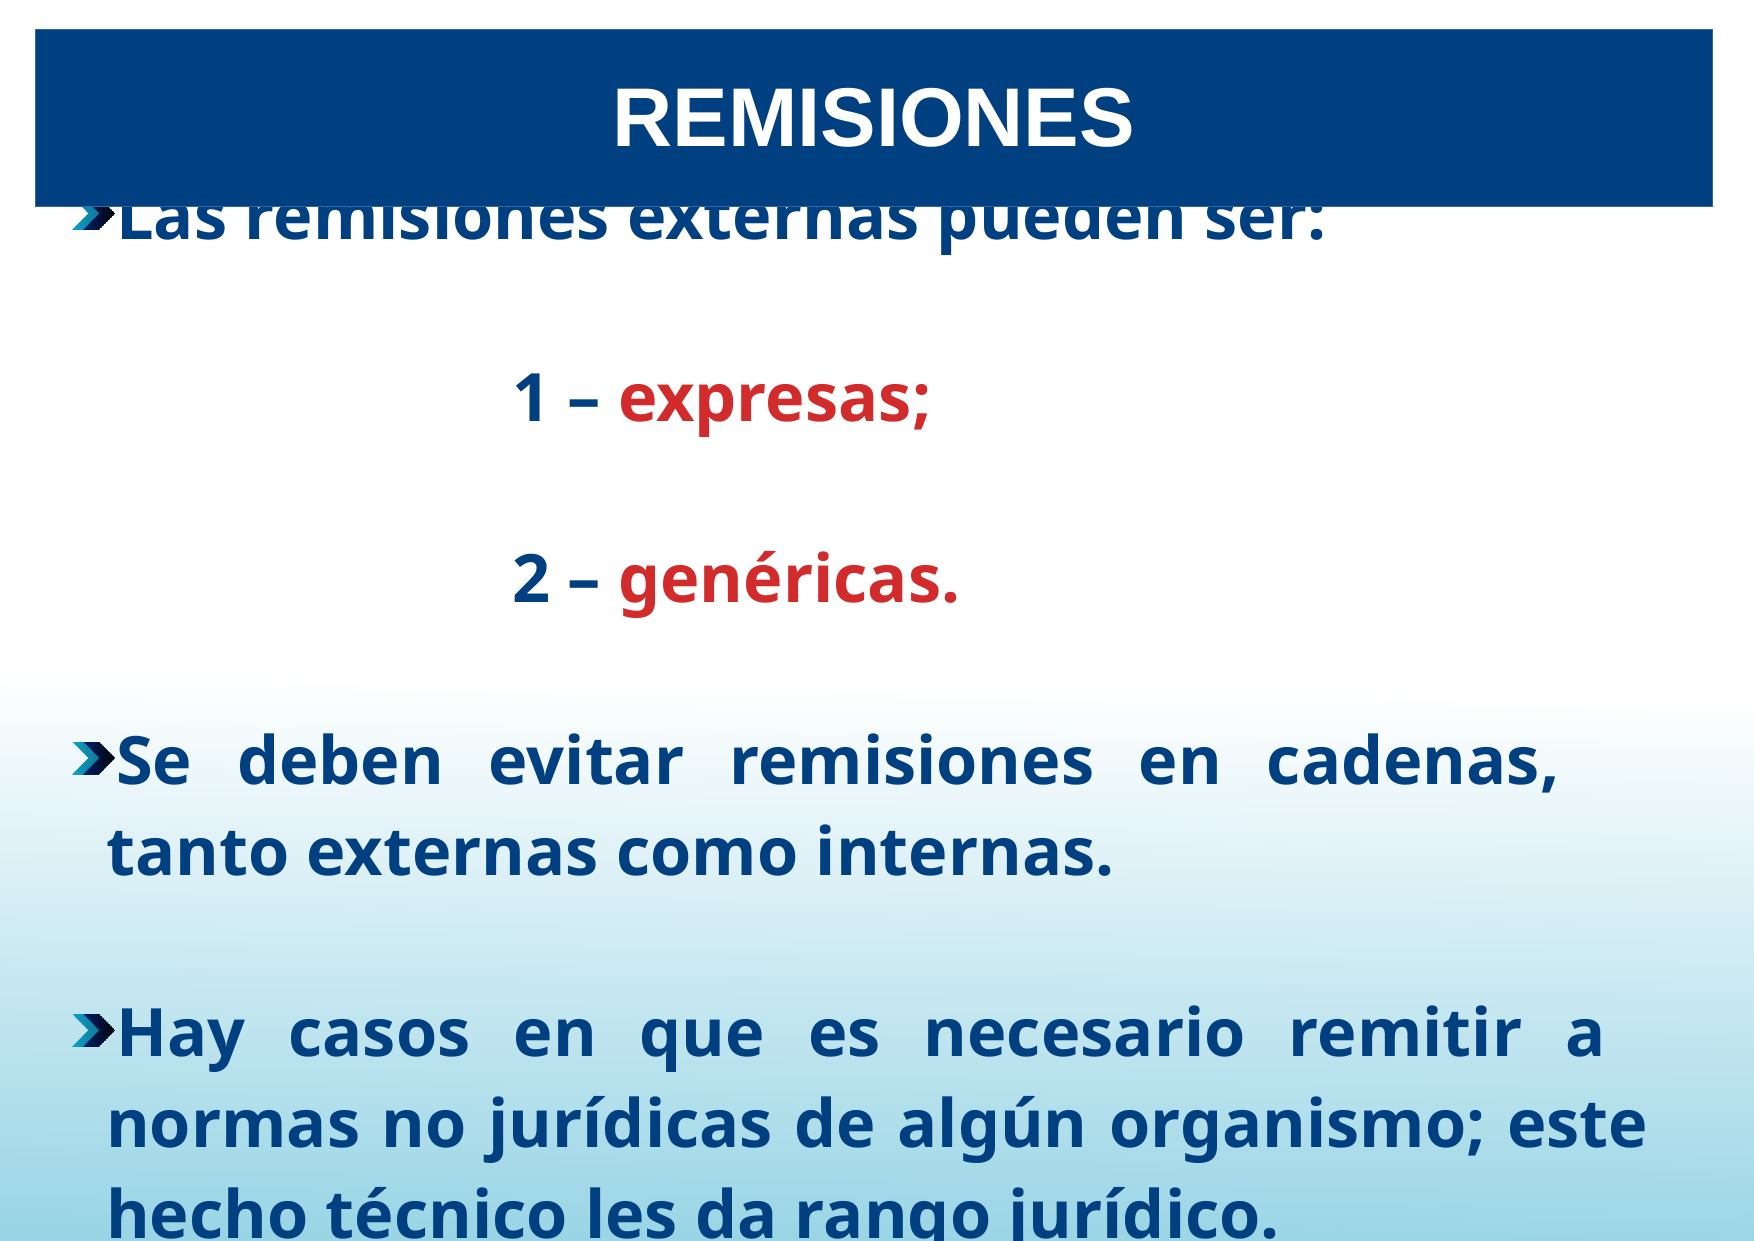

REMISIONES
# Las remisiones externas pueden ser:
1 – expresas;
2 – genéricas.
Se deben evitar remisiones en cadenas, tanto externas como internas.
Hay casos en que es necesario remitir a normas no jurídicas de algún organismo; este hecho técnico les da rango jurídico.